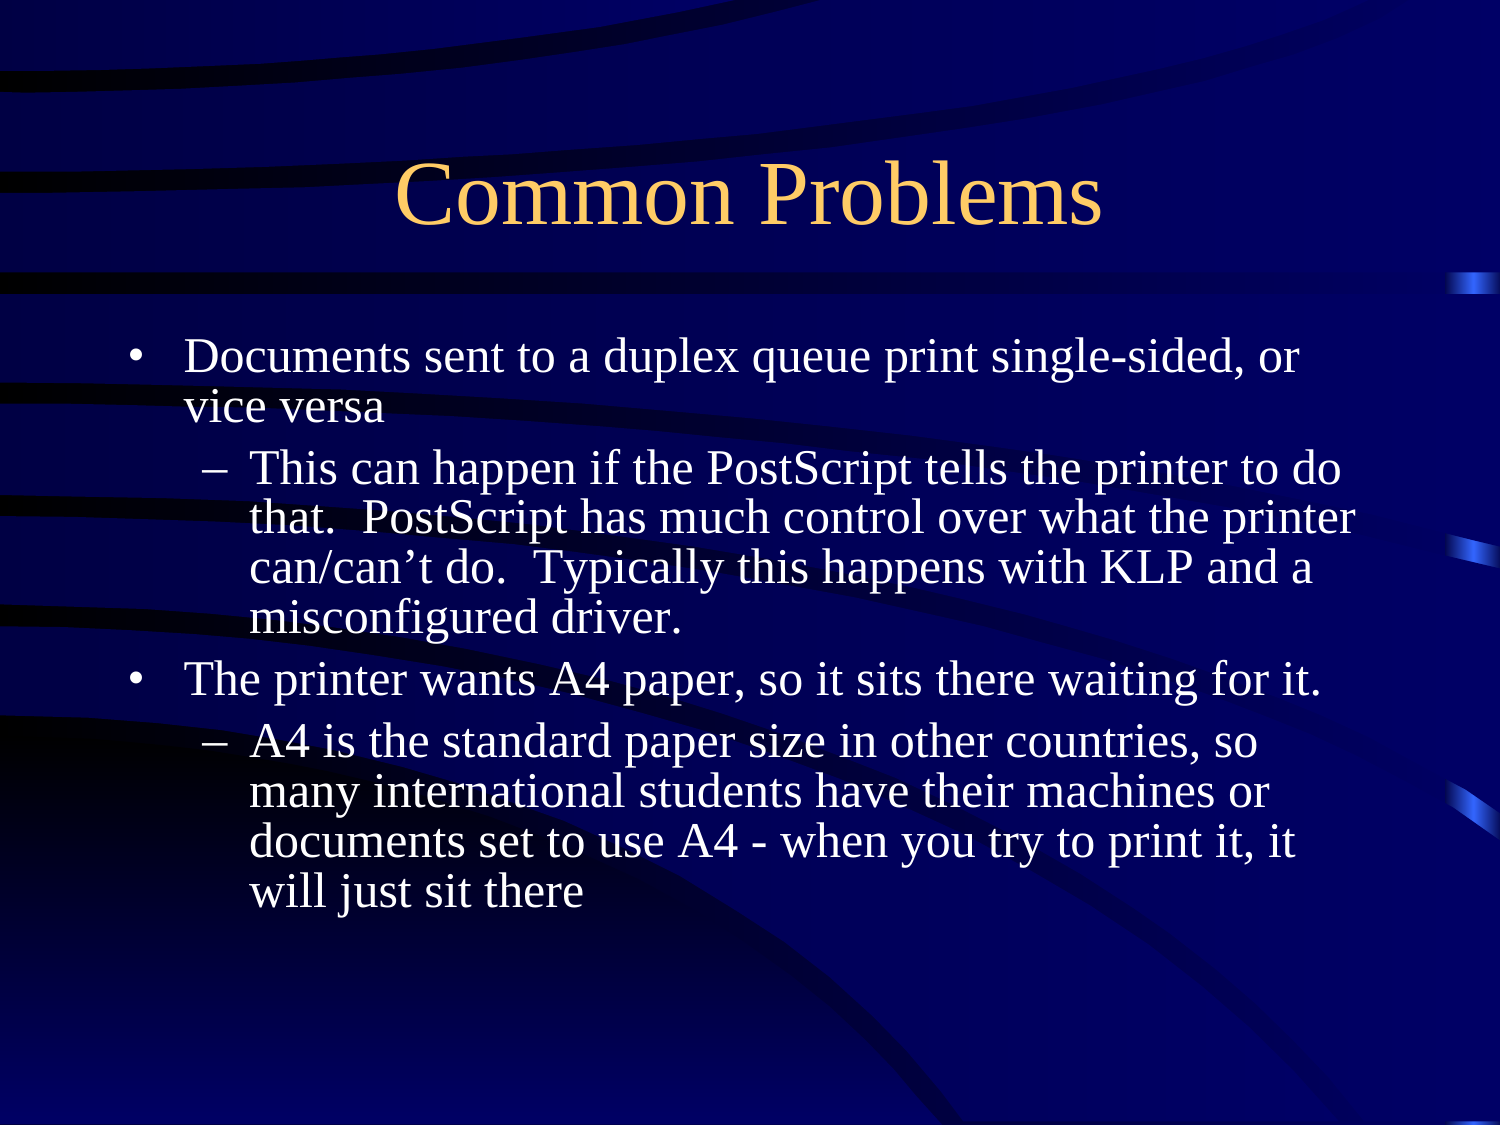

# Common Problems
Documents sent to a duplex queue print single-sided, or vice versa
This can happen if the PostScript tells the printer to do that. PostScript has much control over what the printer can/can’t do. Typically this happens with KLP and a misconfigured driver.
The printer wants A4 paper, so it sits there waiting for it.
A4 is the standard paper size in other countries, so many international students have their machines or documents set to use A4 - when you try to print it, it will just sit there